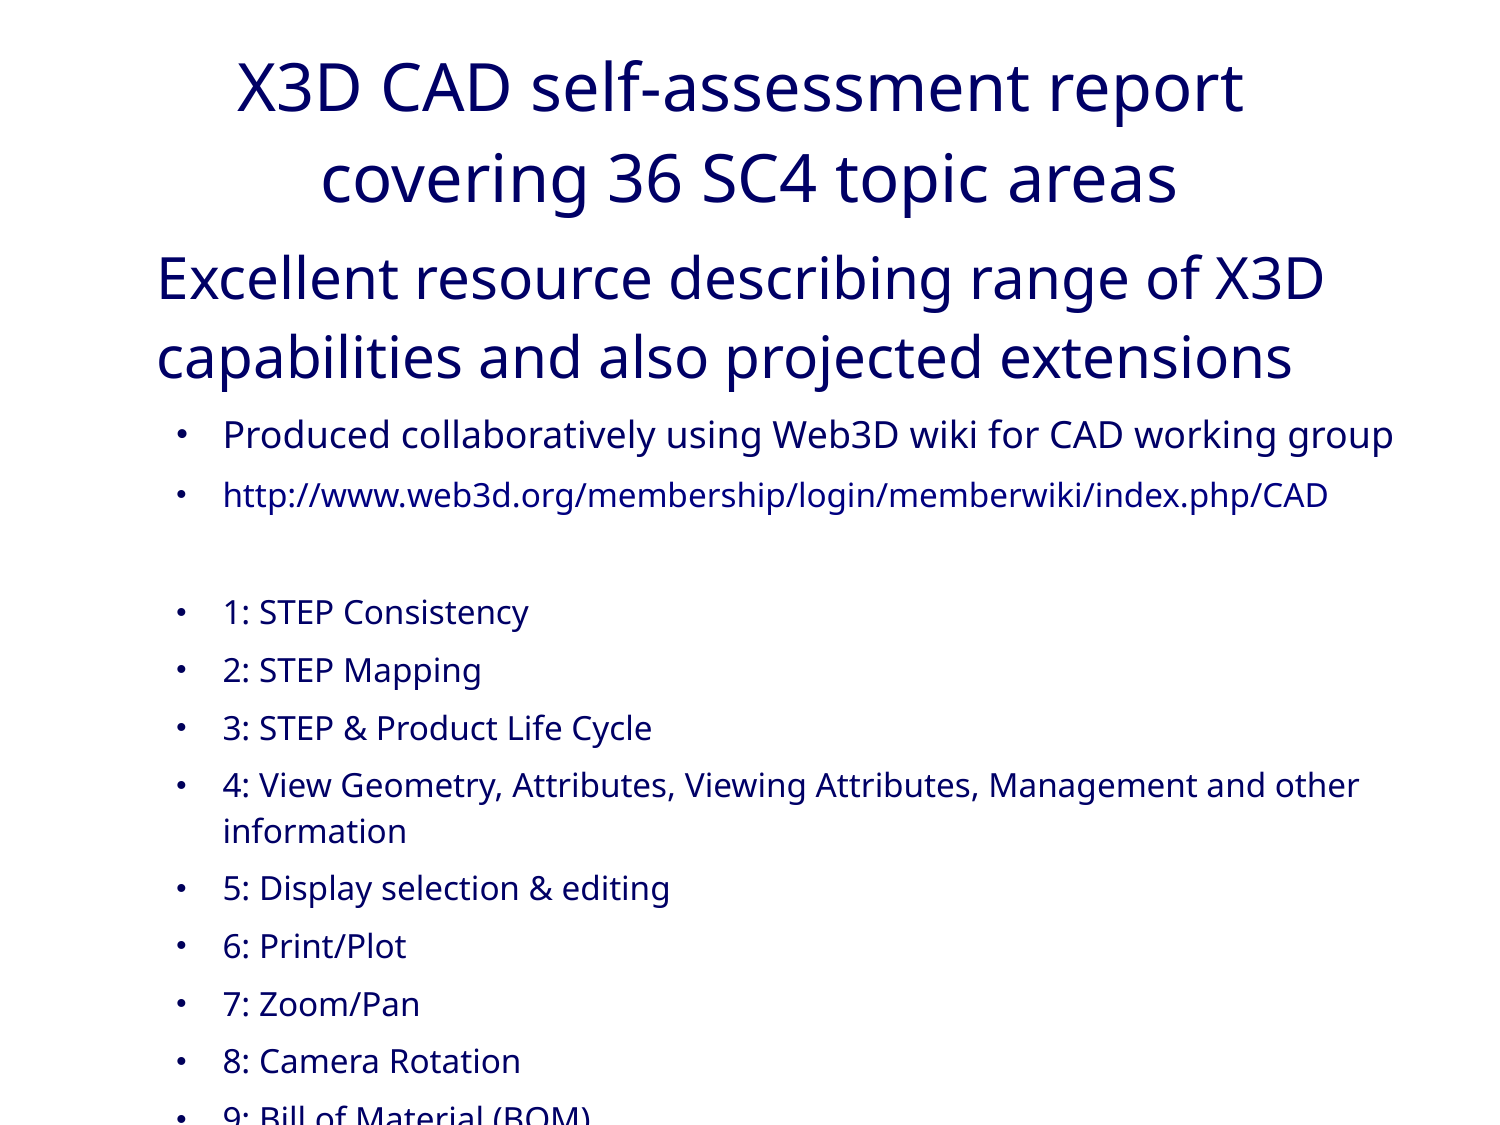

# X3D CAD self-assessment report covering 36 SC4 topic areas
Excellent resource describing range of X3D capabilities and also projected extensions
Produced collaboratively using Web3D wiki for CAD working group
http://www.web3d.org/membership/login/memberwiki/index.php/CAD
1: STEP Consistency
2: STEP Mapping
3: STEP & Product Life Cycle
4: View Geometry, Attributes, Viewing Attributes, Management and other information
5: Display selection & editing
6: Print/Plot
7: Zoom/Pan
8: Camera Rotation
9: Bill of Material (BOM)
10: Screen Capture
11: Measurement